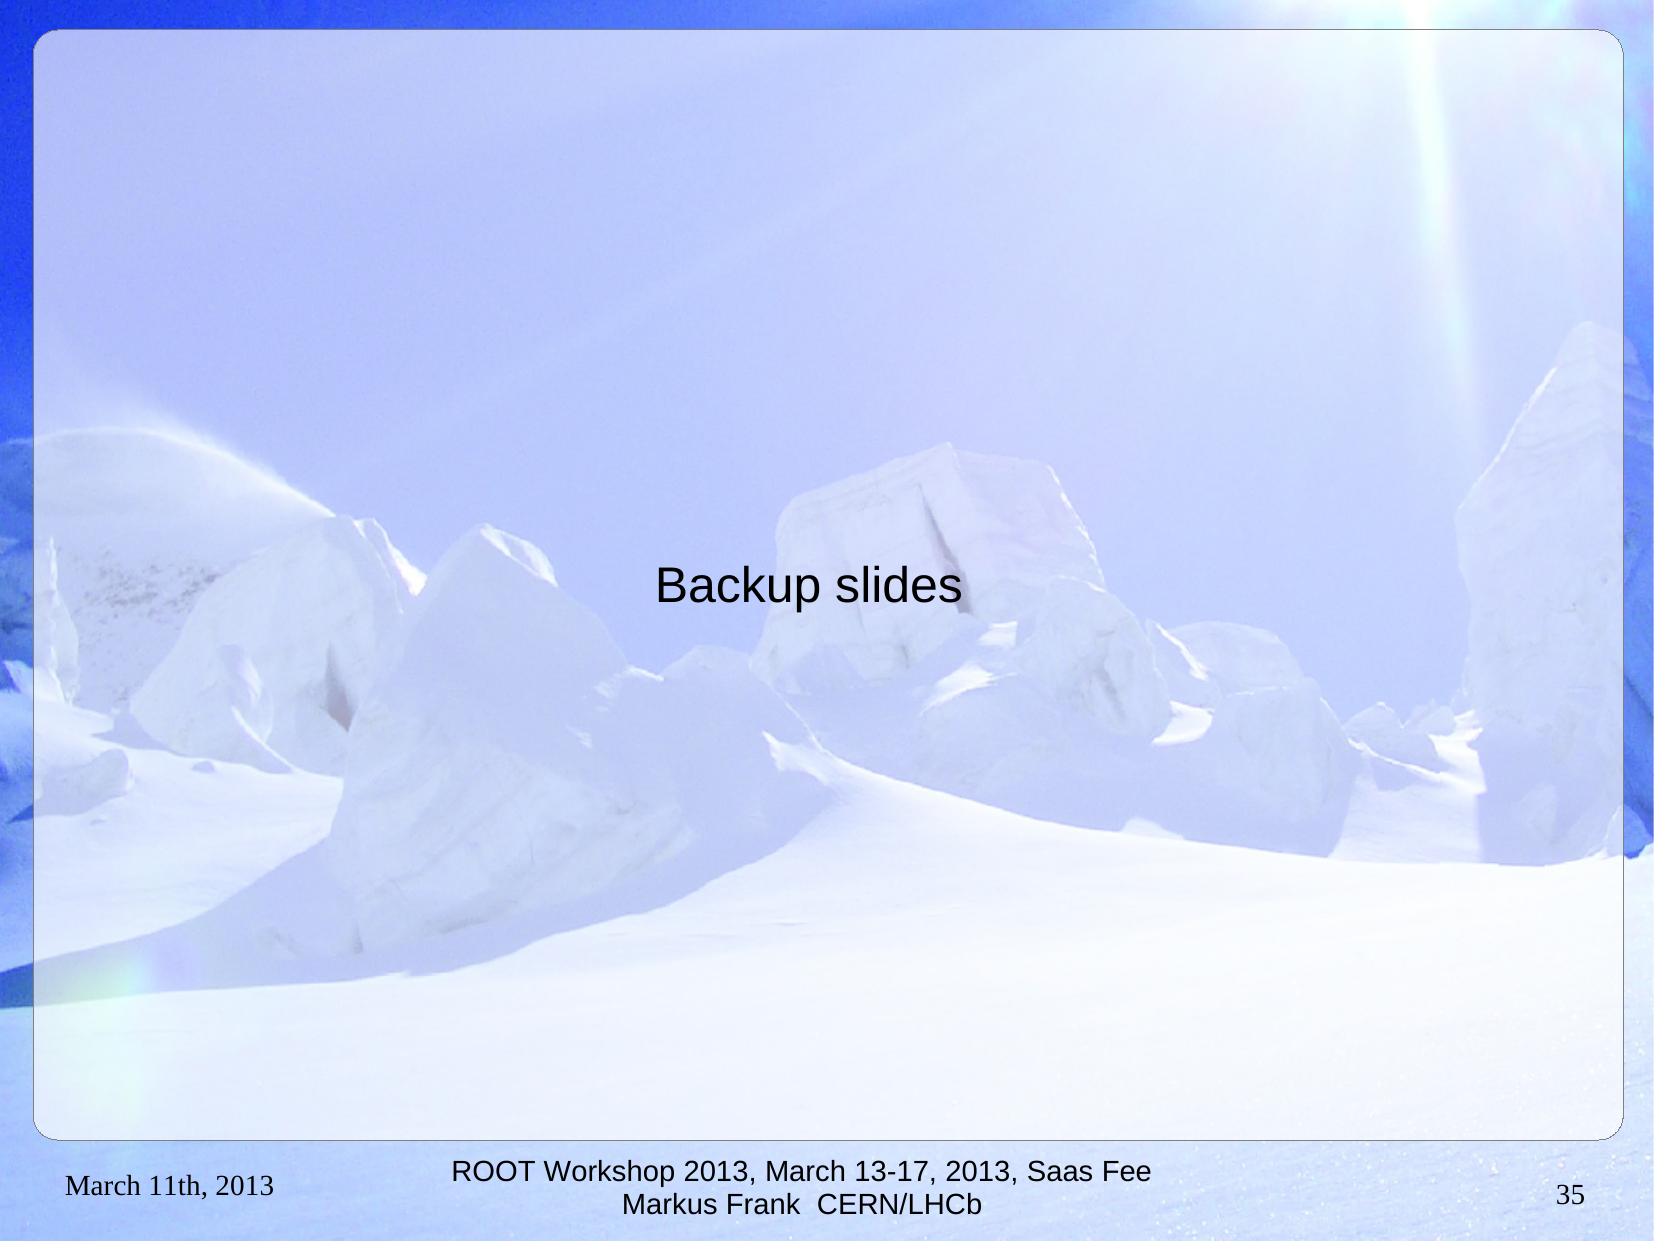

# Backup slides
March 11th, 2013
35